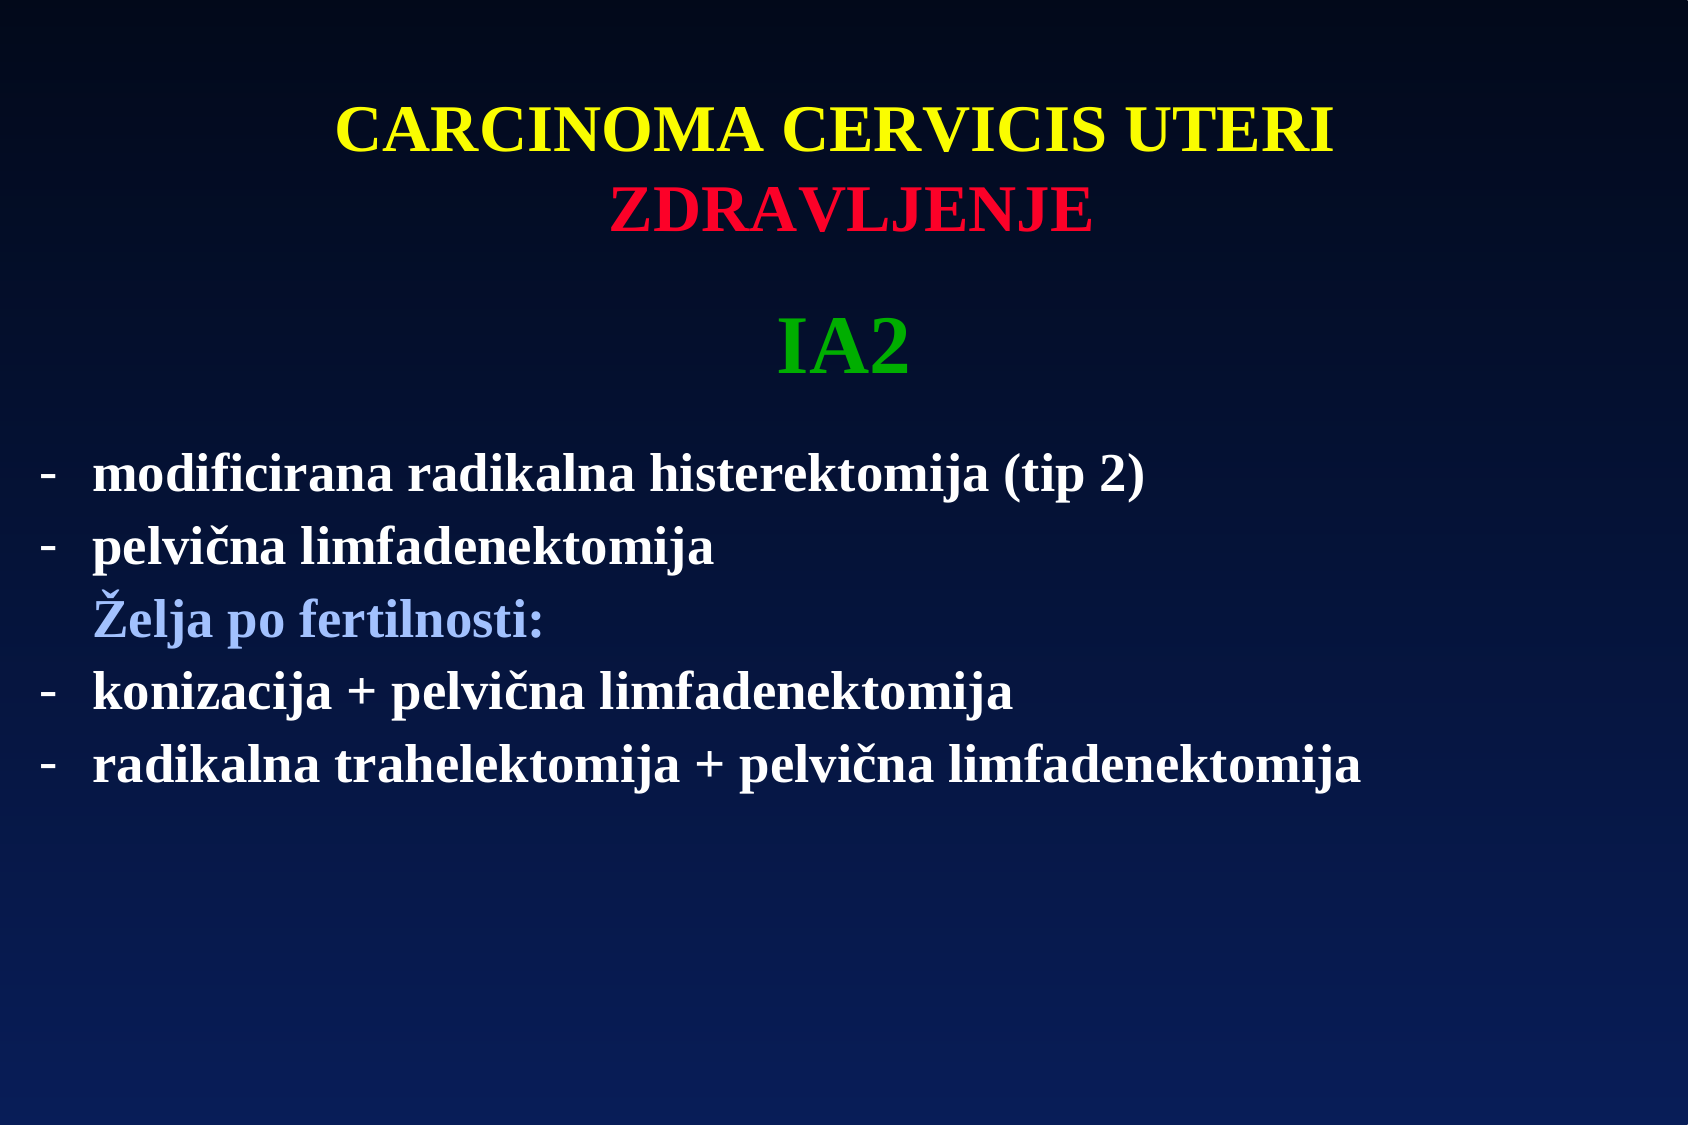

# CARCINOMA CERVICIS UTERI ZDRAVLJENJE IA2
modificirana radikalna histerektomija (tip 2)
pelvična limfadenektomija
					Želja po fertilnosti:
konizacija + pelvična limfadenektomija
radikalna trahelektomija + pelvična limfadenektomija